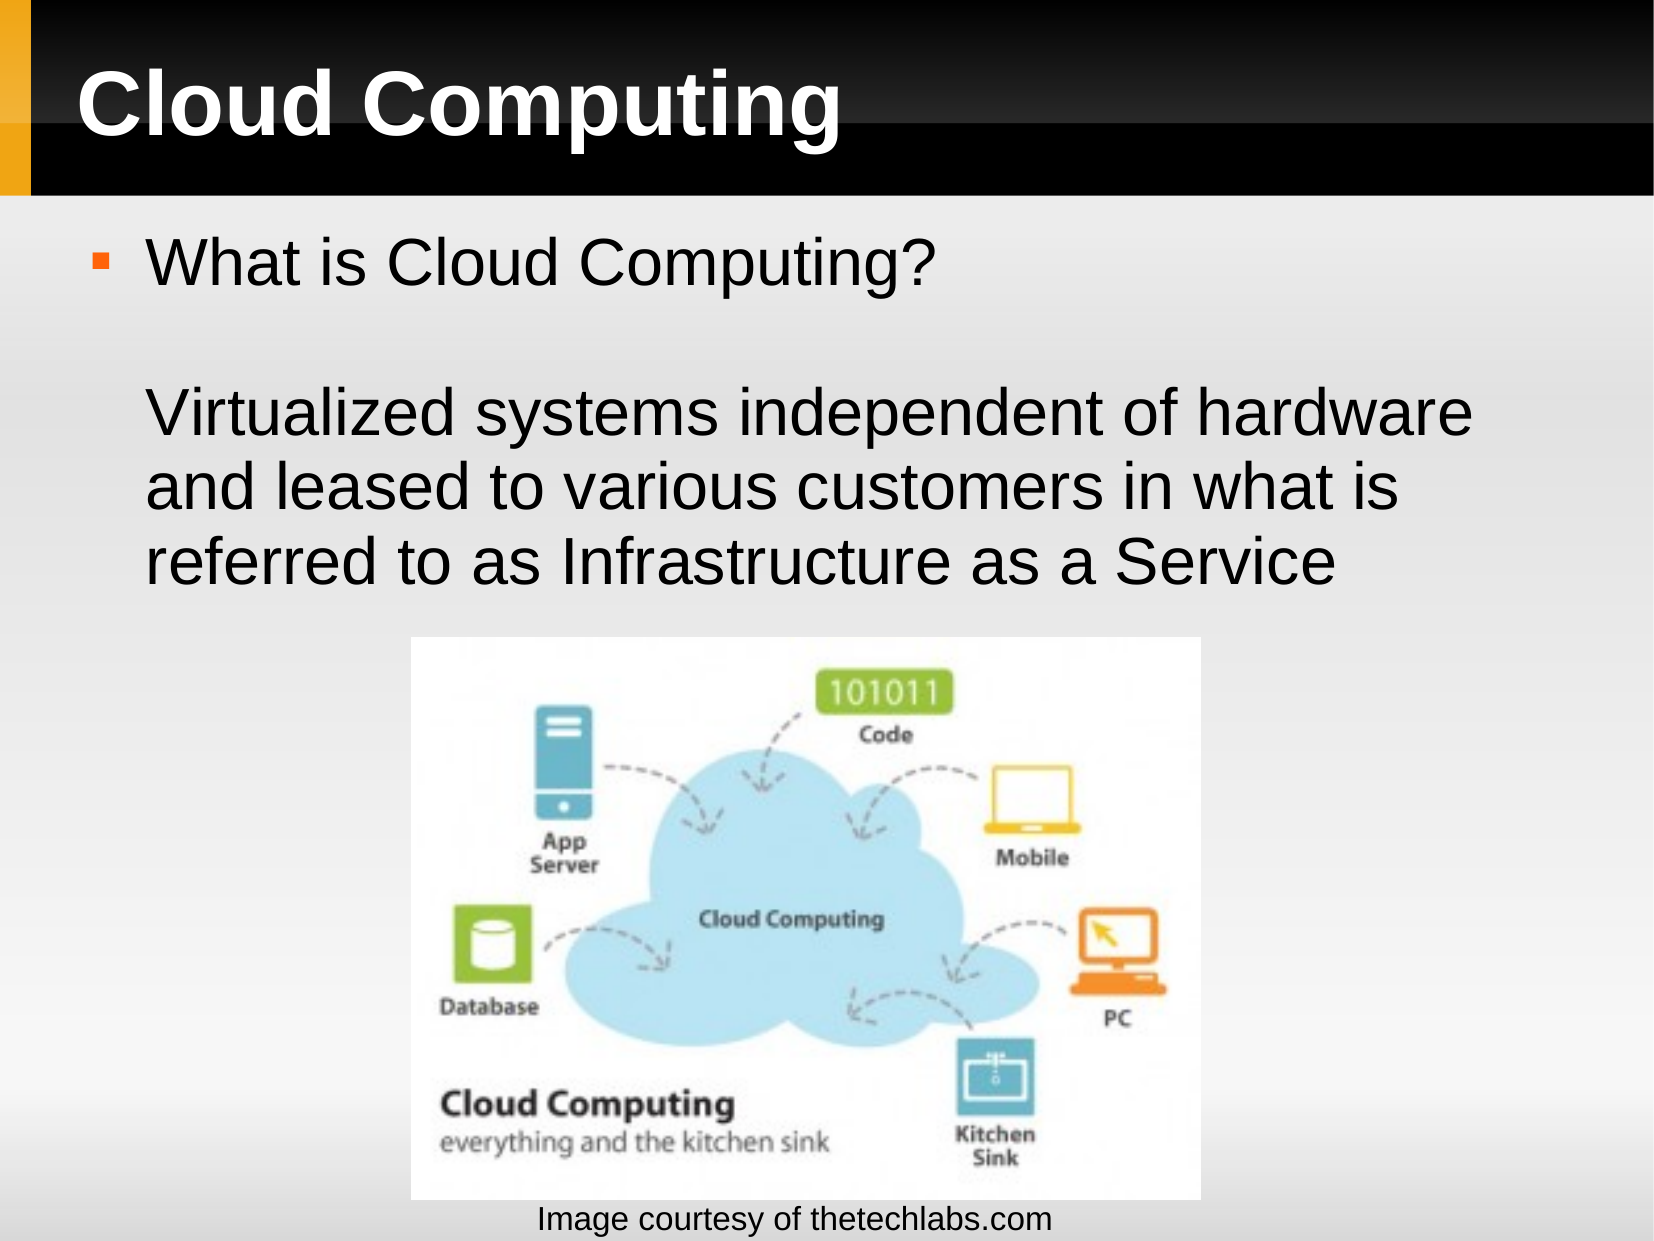

# Cloud Computing
What is Cloud Computing?
Virtualized systems independent of hardware and leased to various customers in what is referred to as Infrastructure as a Service
Image courtesy of thetechlabs.com